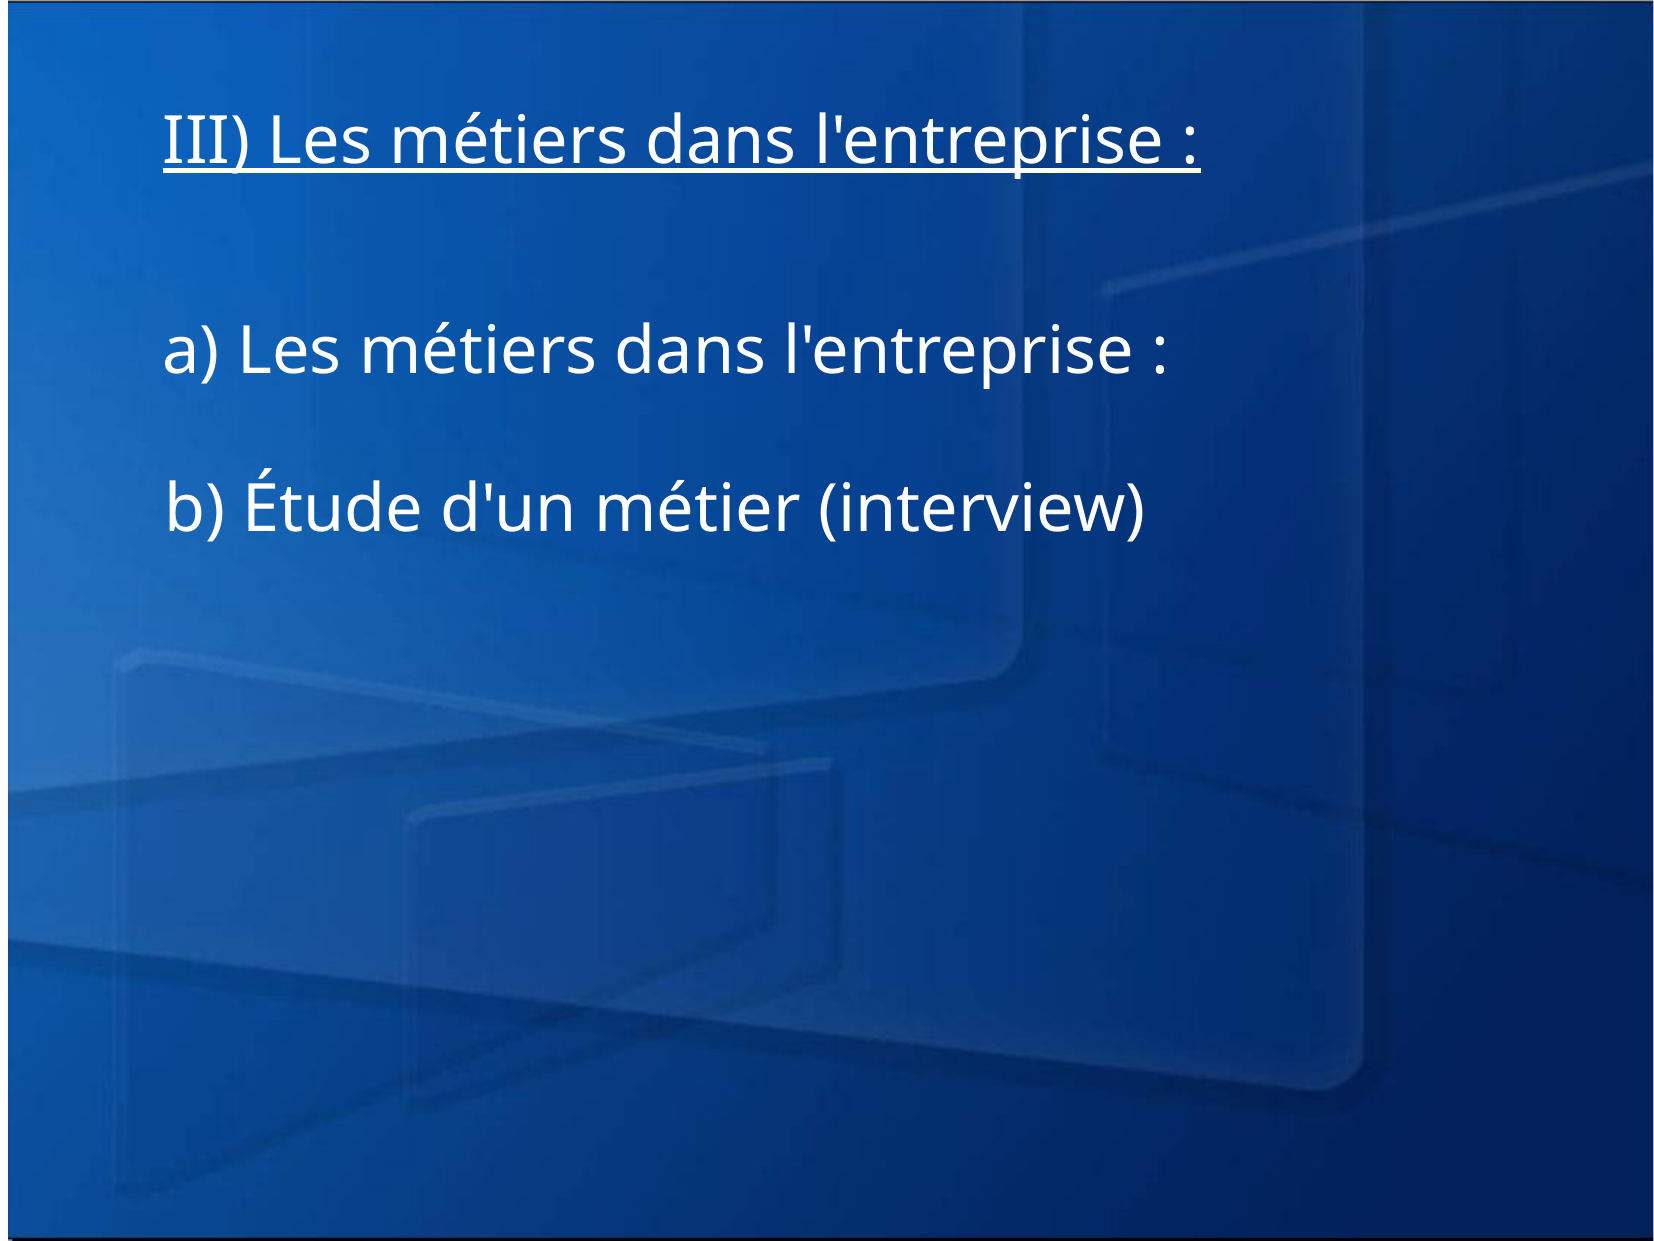

III) Les métiers dans l'entreprise :
a) Les métiers dans l'entreprise :
b) Étude d'un métier (interview)